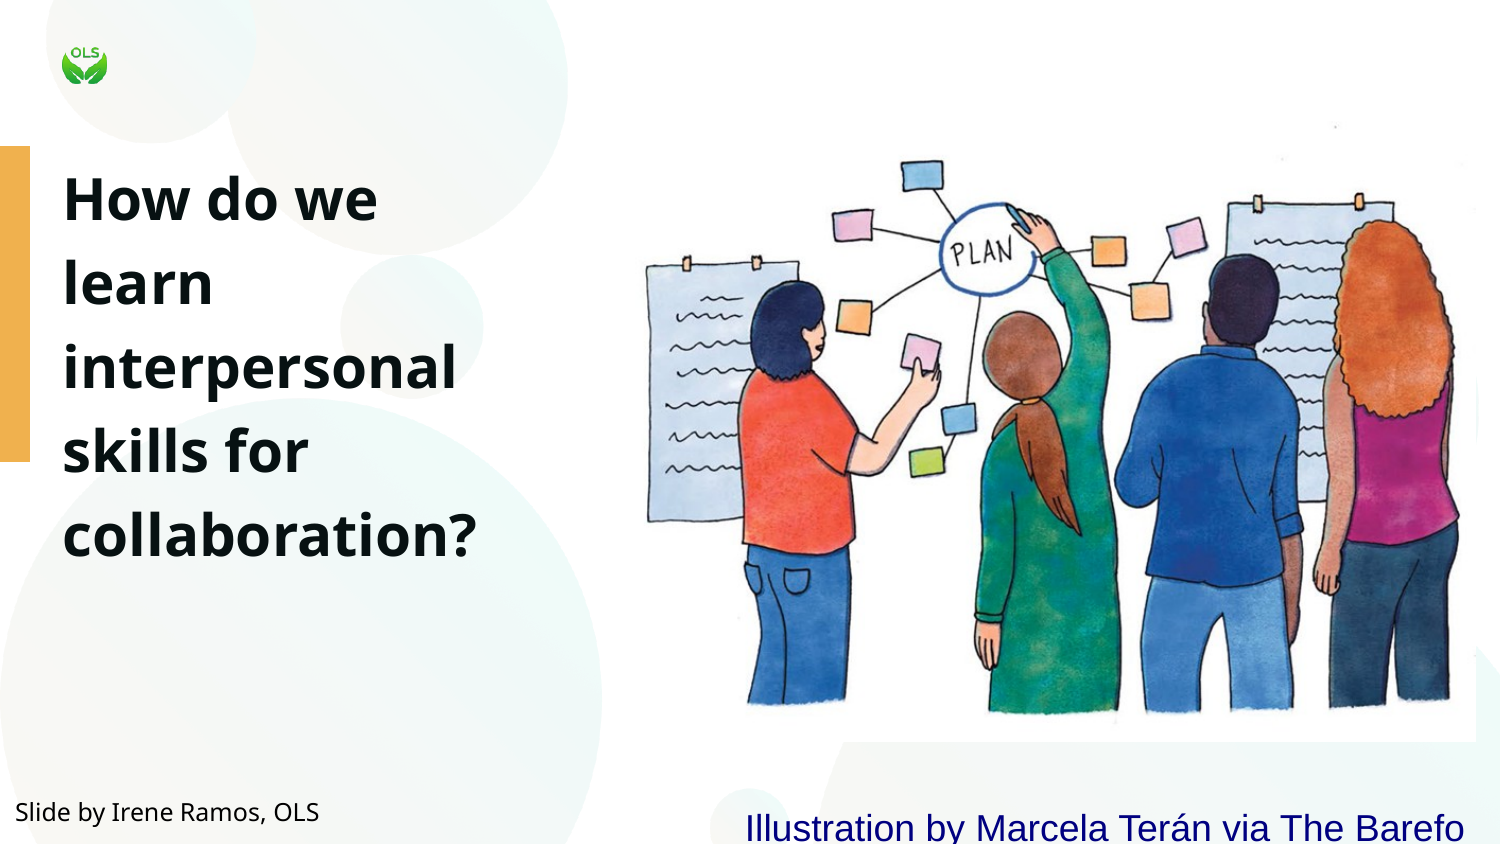

How do we learn interpersonal skills for collaboration?
Slide by Irene Ramos, OLS
Illustration by Marcela Terán via The Barefoot Guide (CC-BY-NC)